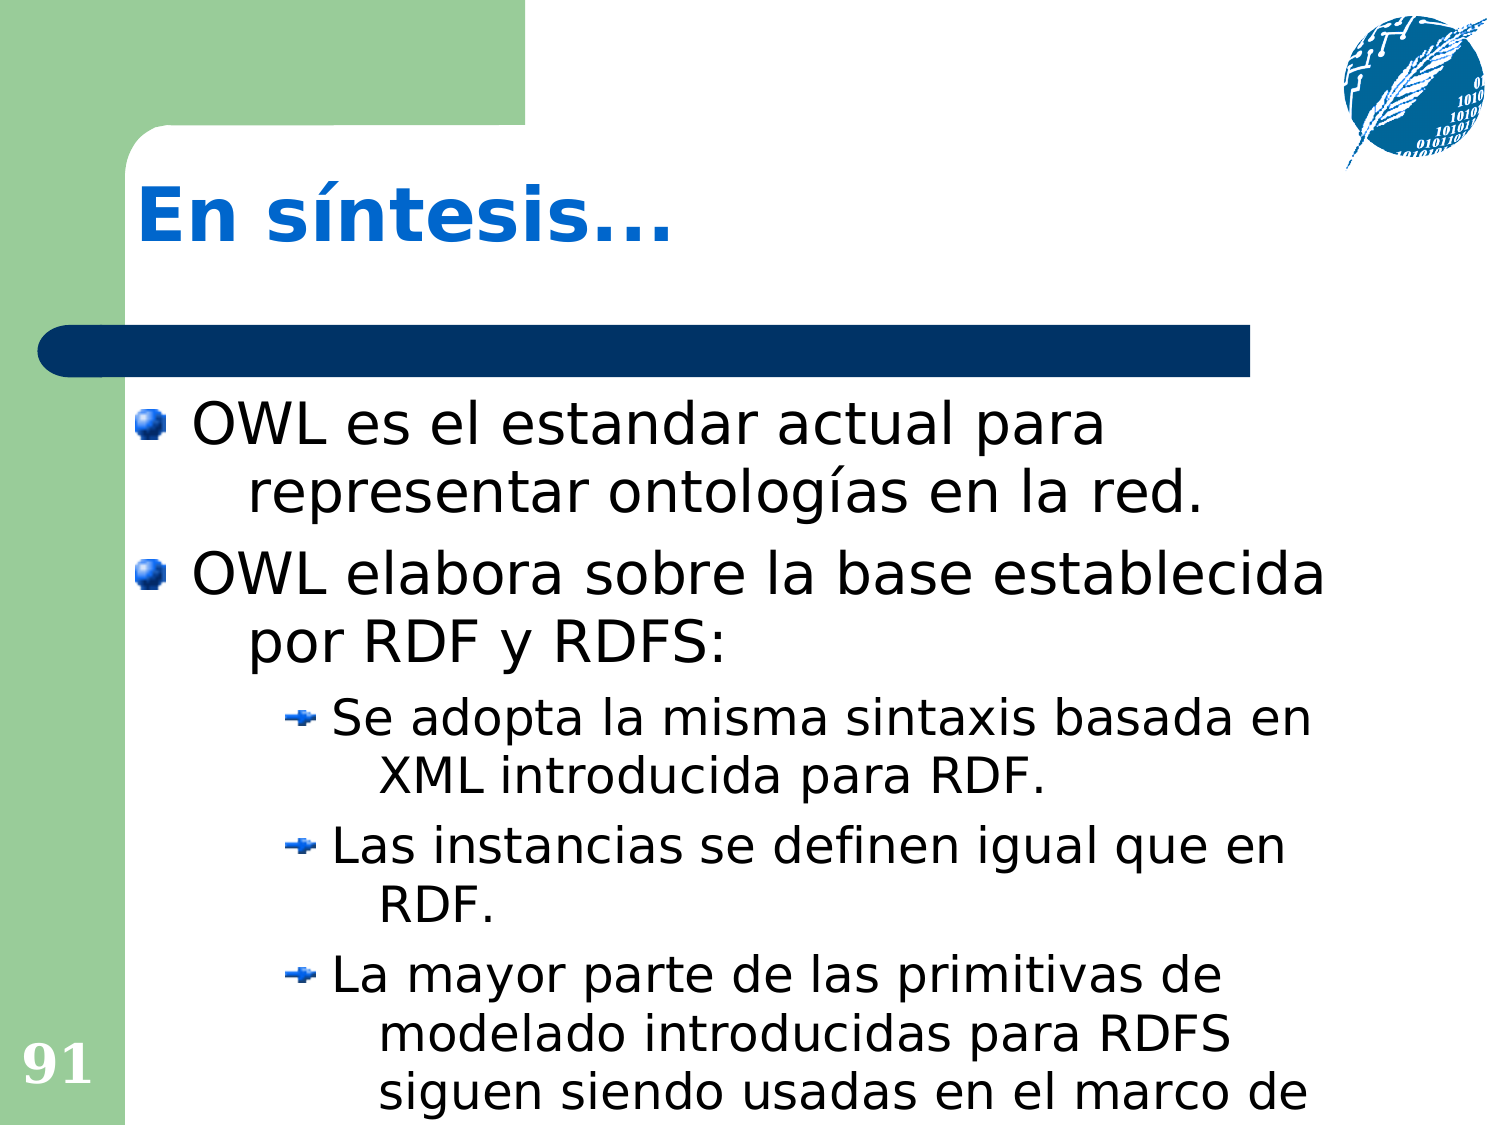

# En síntesis...
OWL es el estandar actual para representar ontologías en la red.
OWL elabora sobre la base establecida por RDF y RDFS:
Se adopta la misma sintaxis basada en XML introducida para RDF.
Las instancias se definen igual que en RDF.
La mayor parte de las primitivas de modelado introducidas para RDFS siguen siendo usadas en el marco de OWL.
91